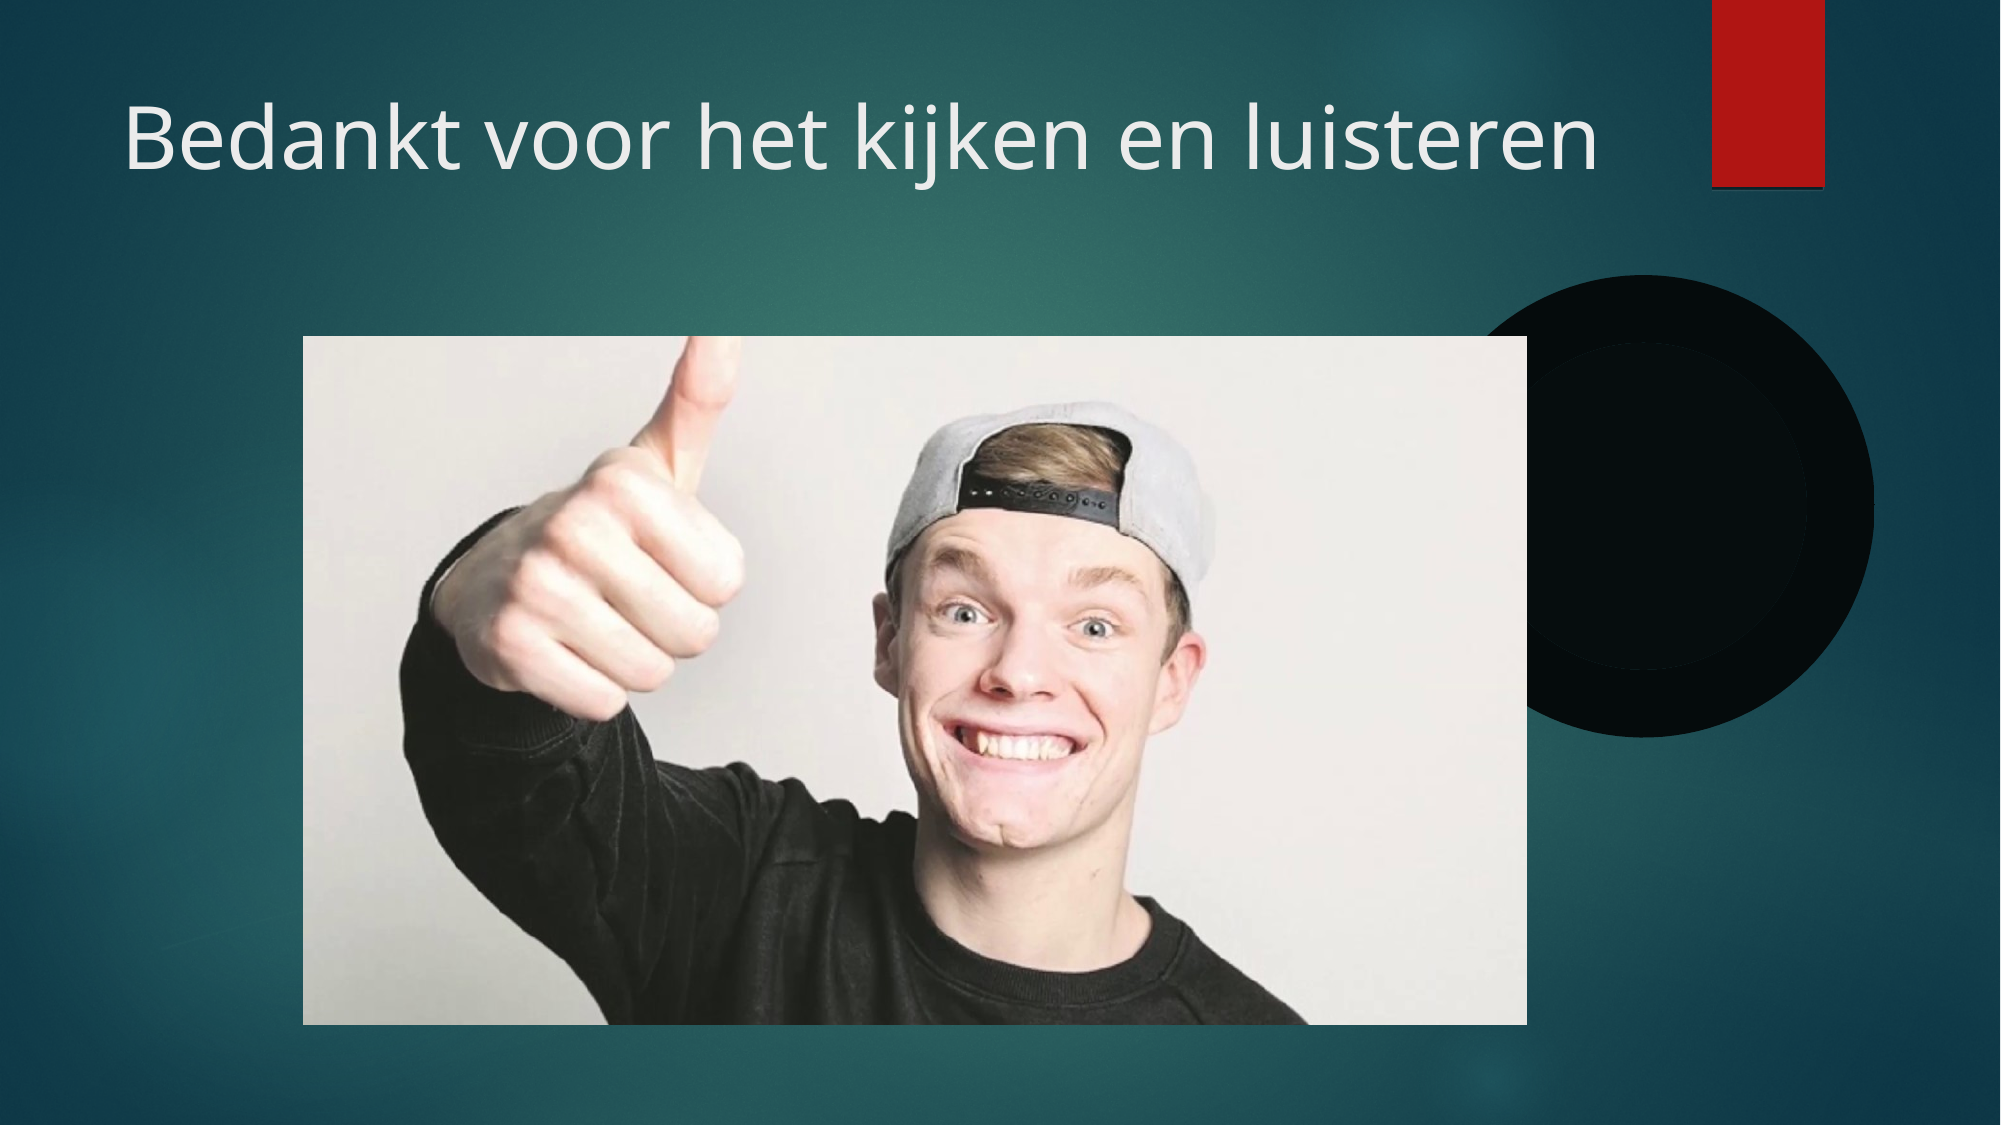

# Bedankt voor het kijken en luisteren